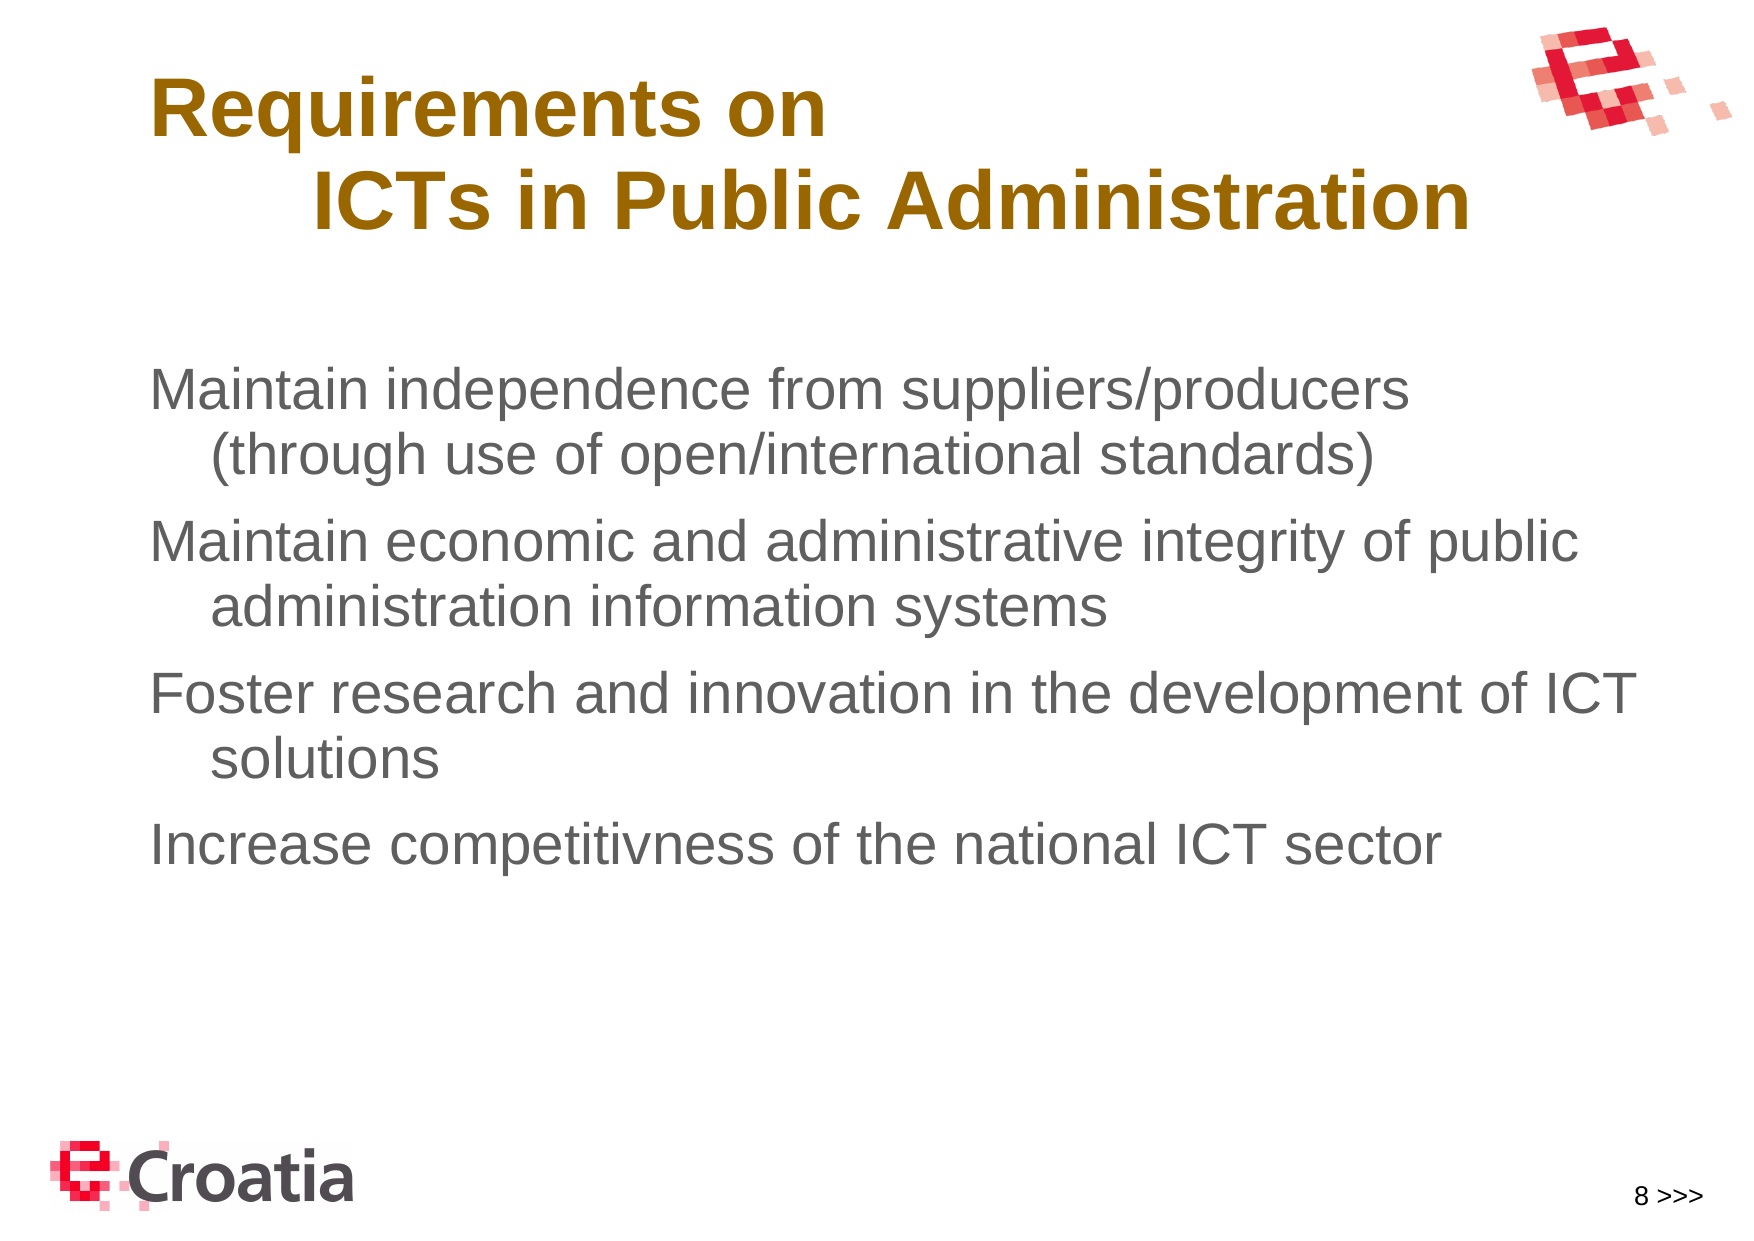

# Requirements on ICTs in Public Administration
Maintain independence from suppliers/producers (through use of open/international standards)
Maintain economic and administrative integrity of public administration information systems
Foster research and innovation in the development of ICT solutions
Increase competitivness of the national ICT sector